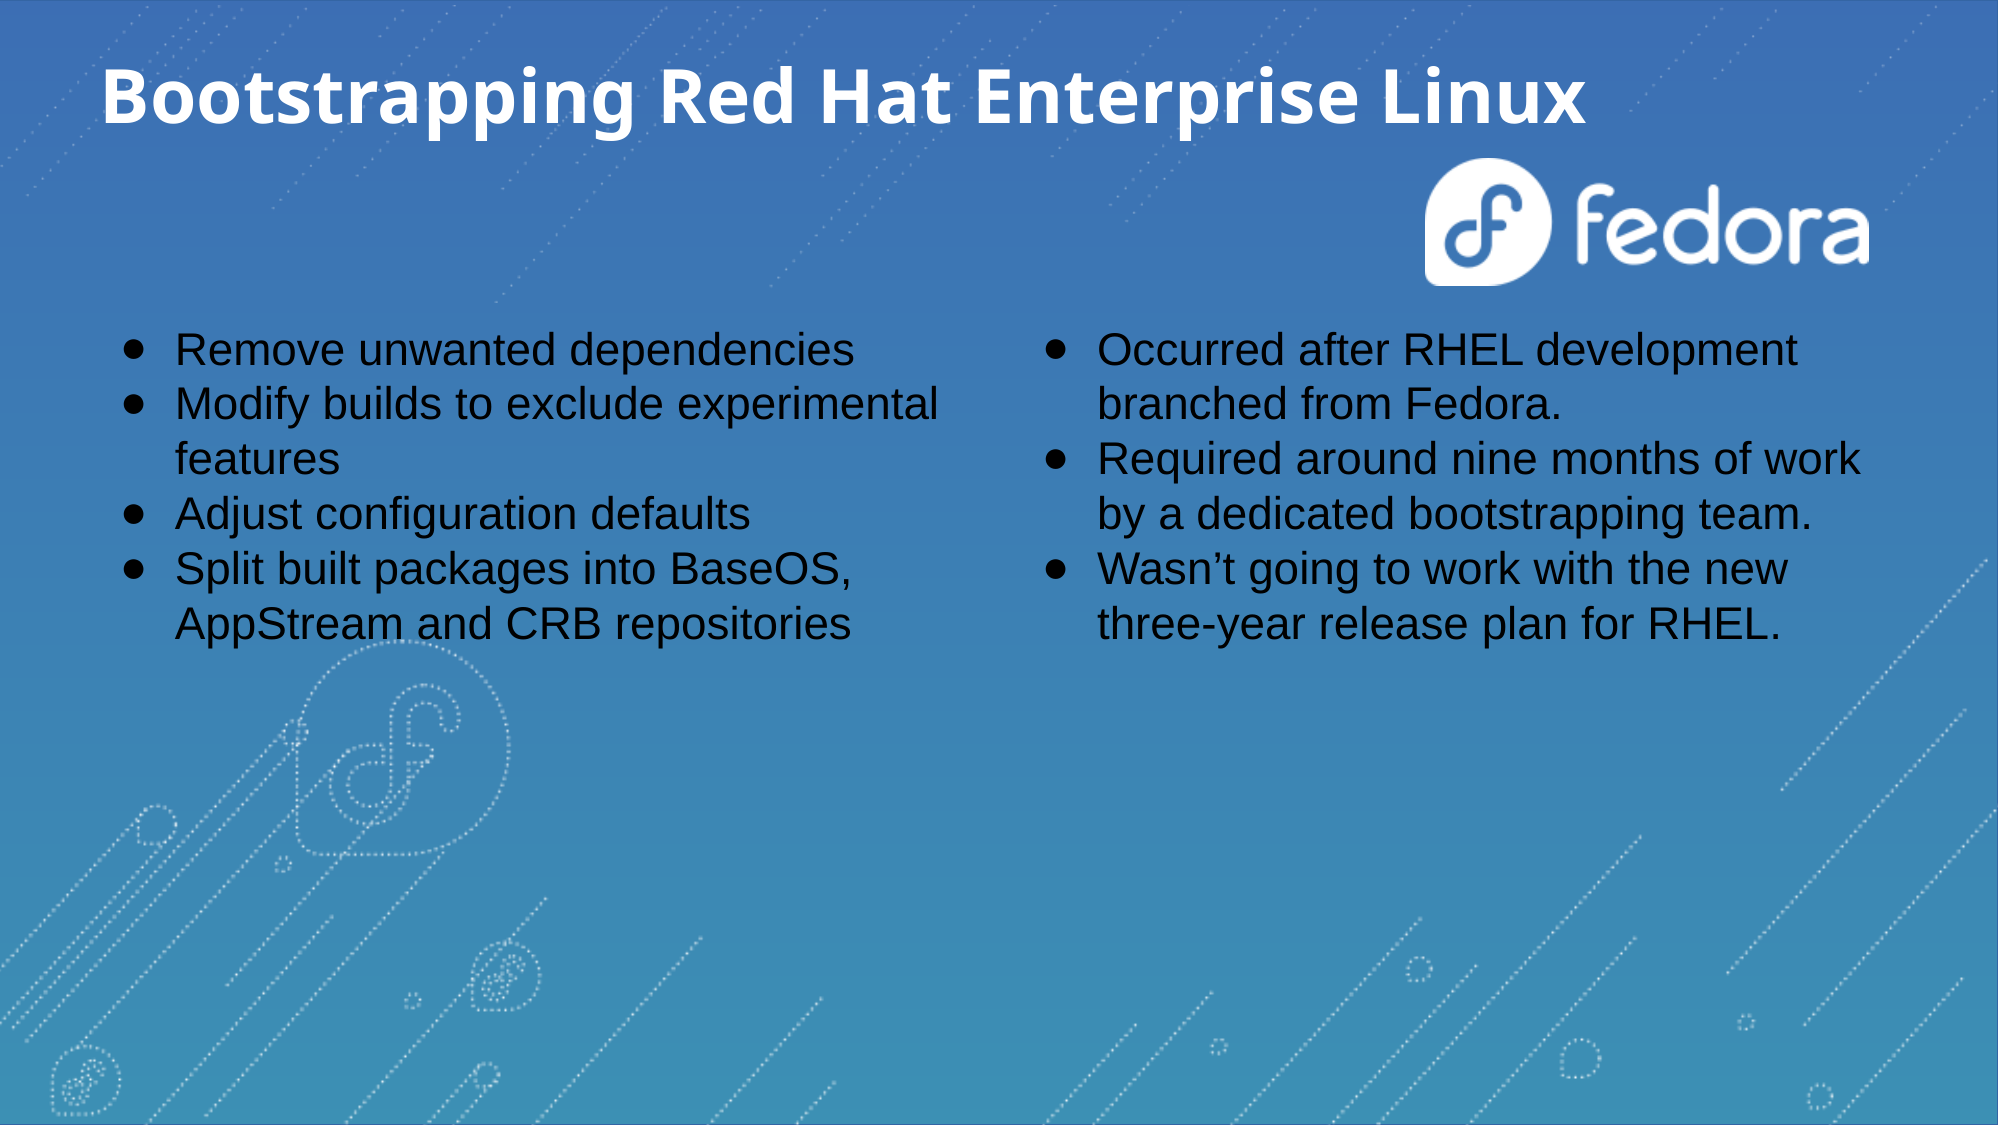

# Bootstrapping Red Hat Enterprise Linux
Remove unwanted dependencies
Modify builds to exclude experimental features
Adjust configuration defaults
Split built packages into BaseOS, AppStream and CRB repositories
Occurred after RHEL development branched from Fedora.
Required around nine months of work by a dedicated bootstrapping team.
Wasn’t going to work with the new three-year release plan for RHEL.